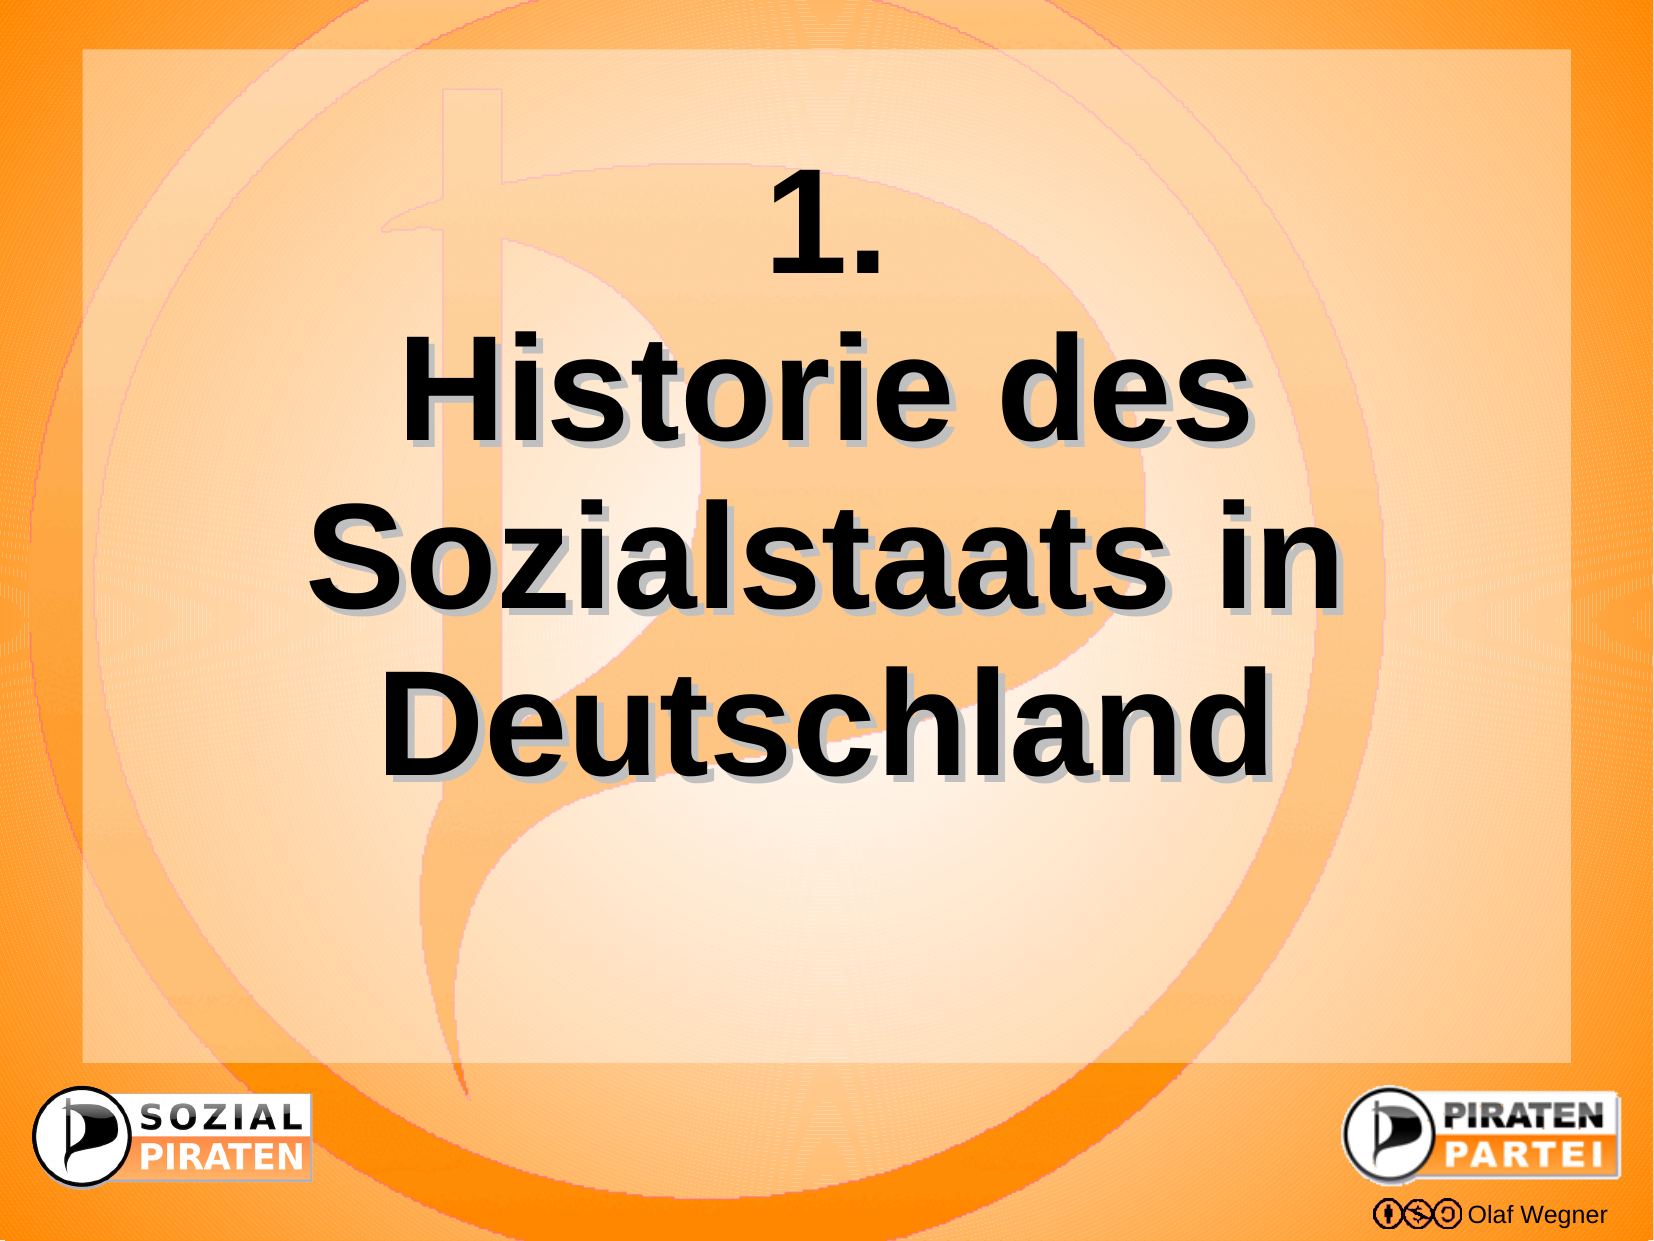

# 1. Historie des Sozialstaats in Deutschland
Olaf Wegner